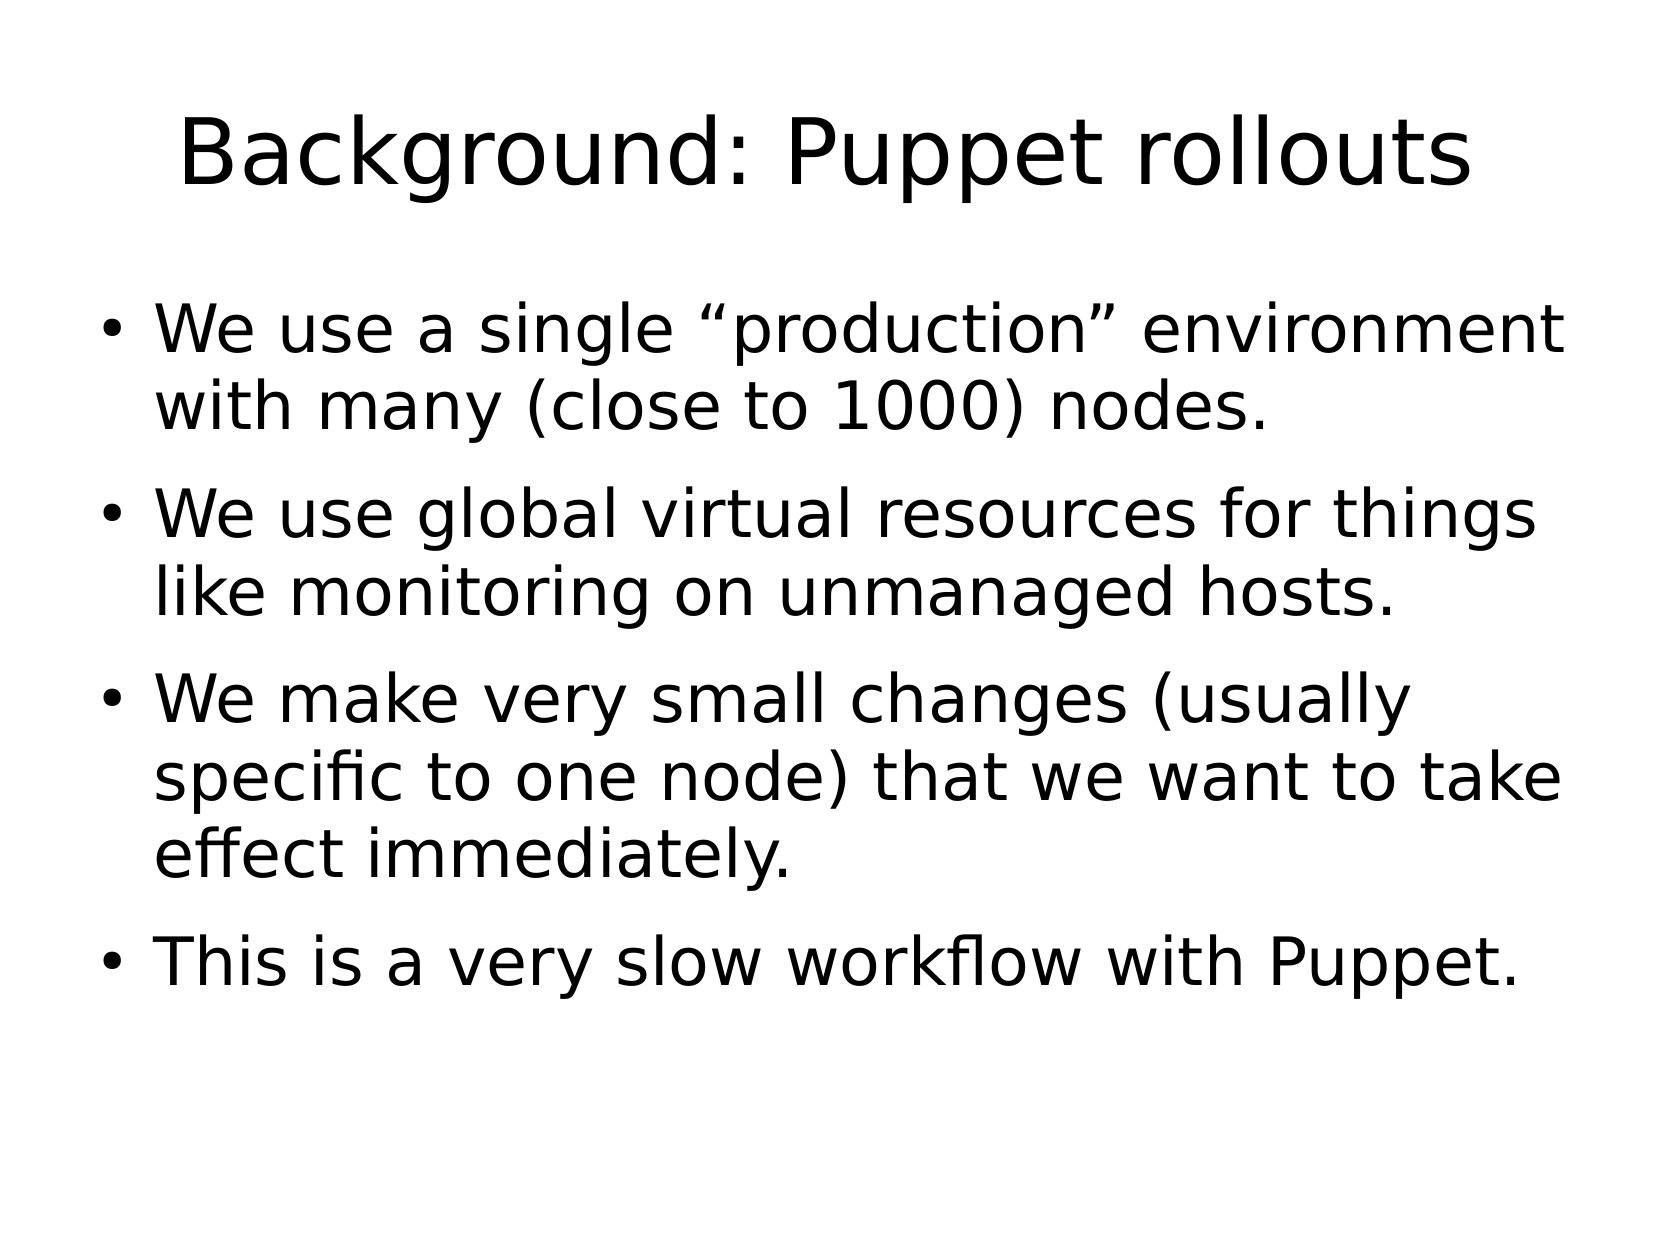

# Background: Puppet rollouts
We use a single “production” environment with many (close to 1000) nodes.
We use global virtual resources for things like monitoring on unmanaged hosts.
We make very small changes (usually specific to one node) that we want to take effect immediately.
This is a very slow workflow with Puppet.